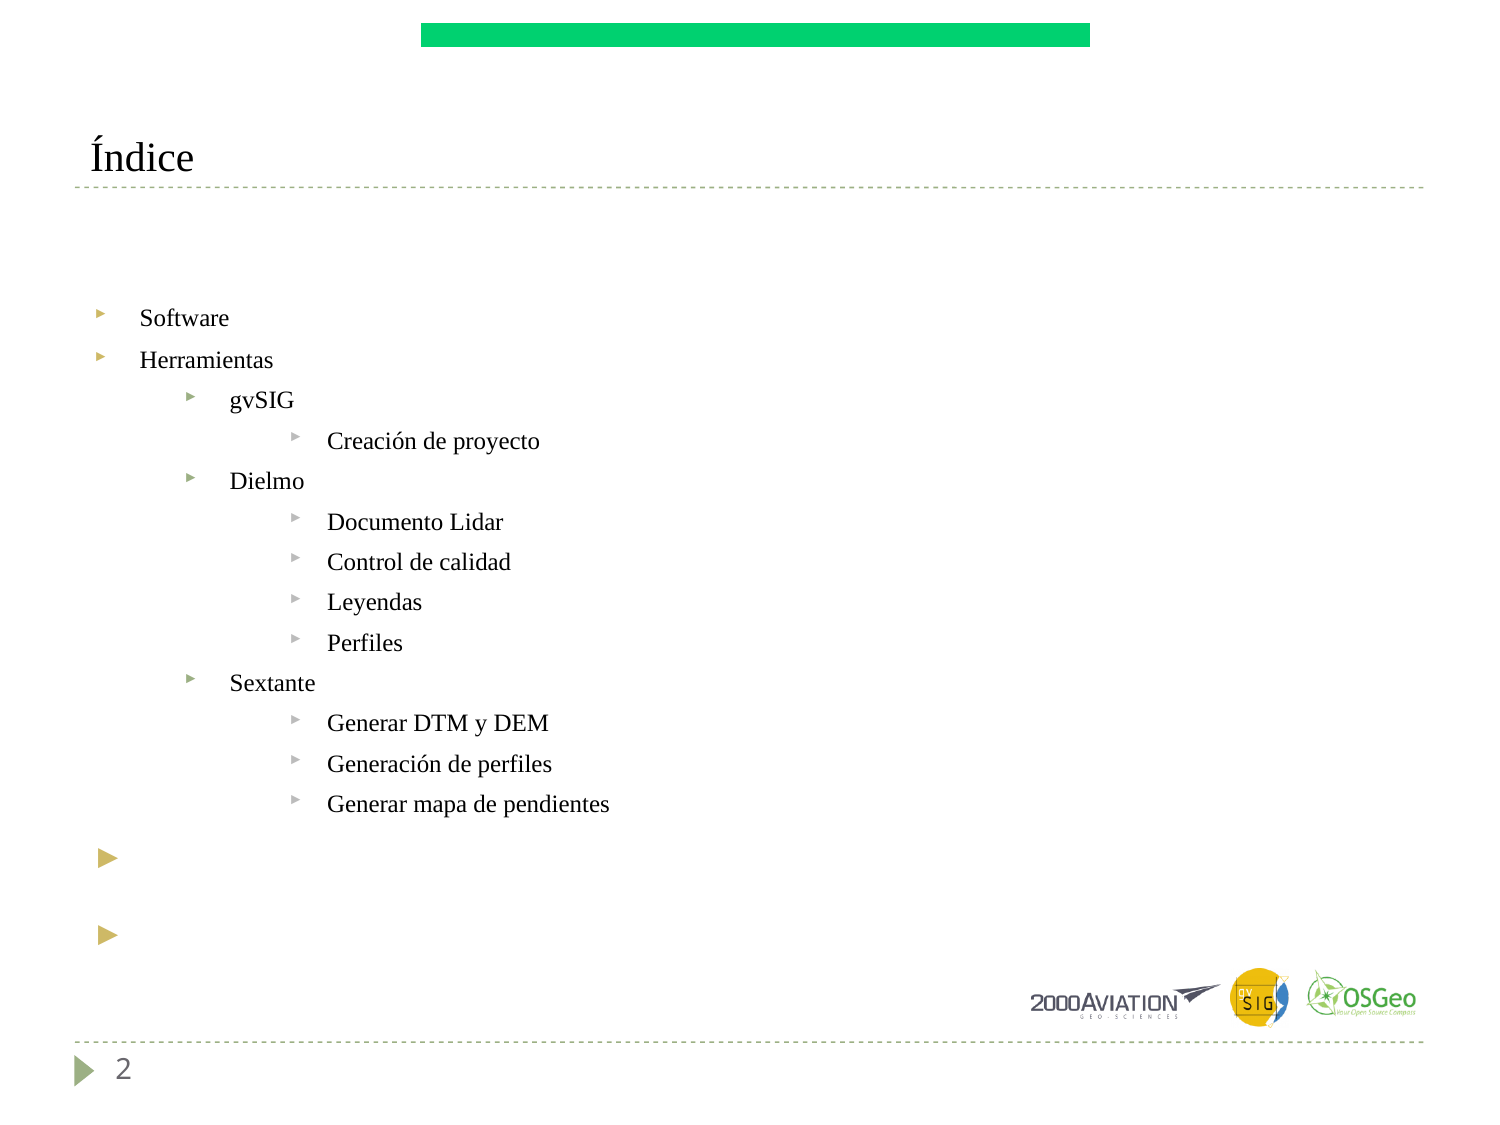

# Índice
Software
Herramientas
gvSIG
Creación de proyecto
Dielmo
Documento Lidar
Control de calidad
Leyendas
Perfiles
Sextante
Generar DTM y DEM
Generación de perfiles
Generar mapa de pendientes